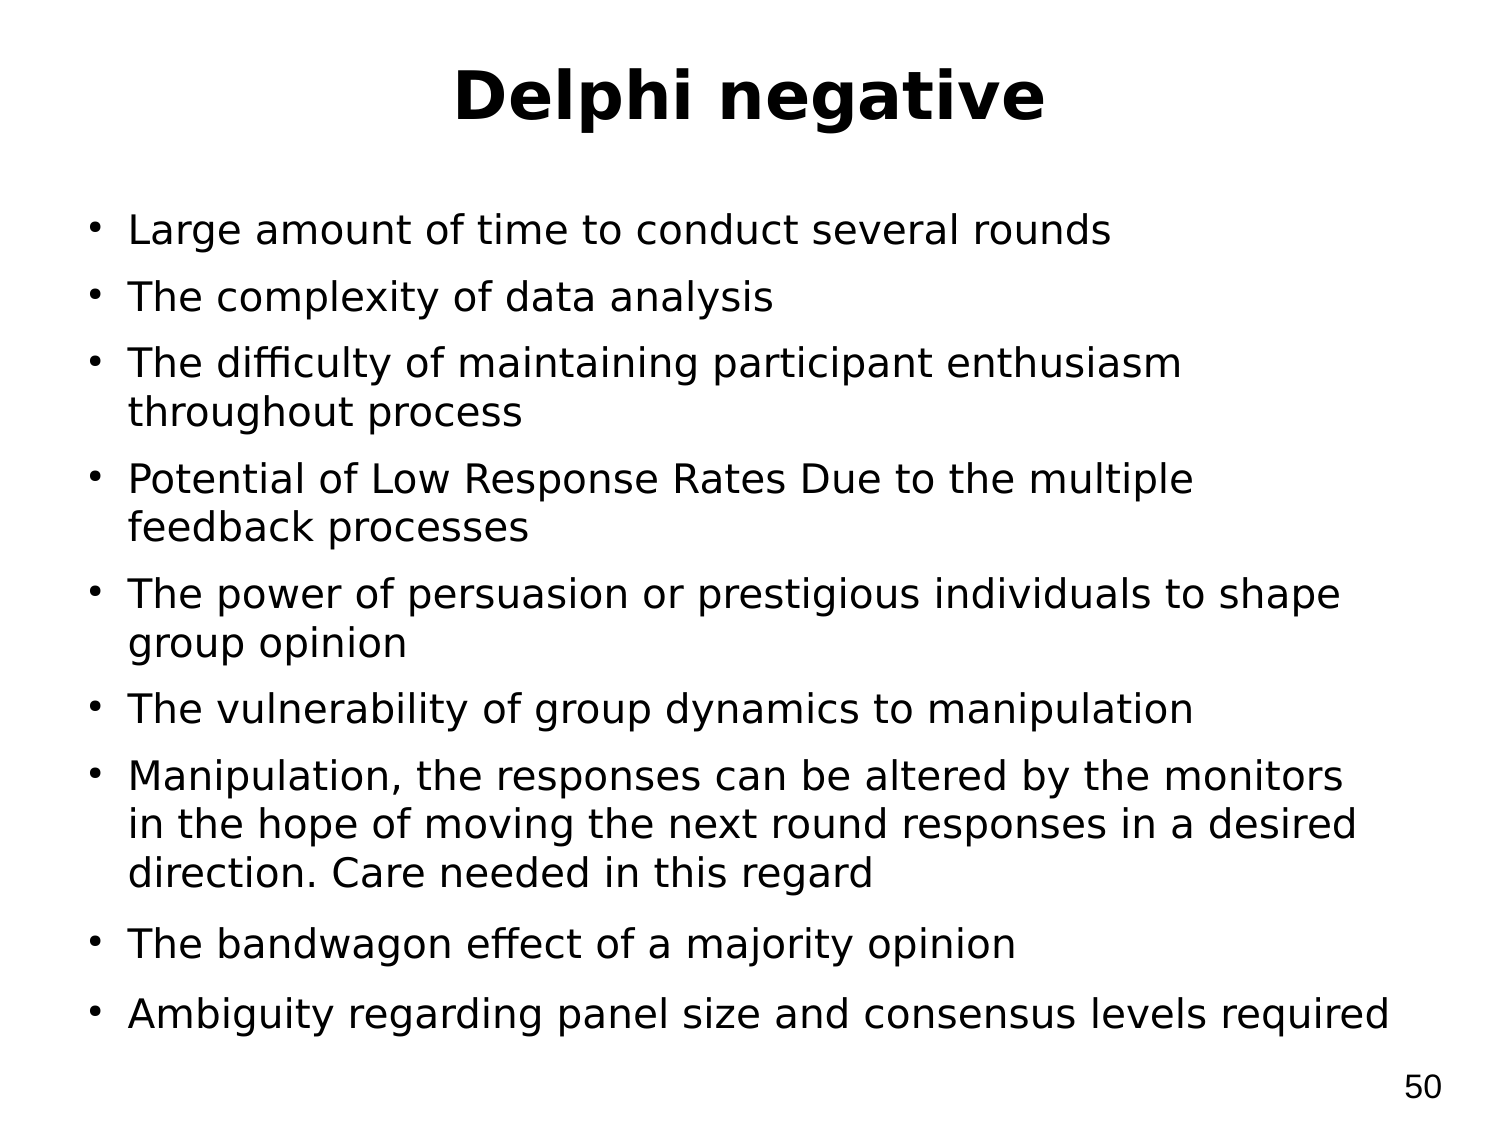

# Delphi negative
Large amount of time to conduct several rounds
The complexity of data analysis
The difficulty of maintaining participant enthusiasm throughout process
Potential of Low Response Rates Due to the multiple feedback processes
The power of persuasion or prestigious individuals to shape group opinion
The vulnerability of group dynamics to manipulation
Manipulation, the responses can be altered by the monitors in the hope of moving the next round responses in a desired direction. Care needed in this regard
The bandwagon effect of a majority opinion
Ambiguity regarding panel size and consensus levels required